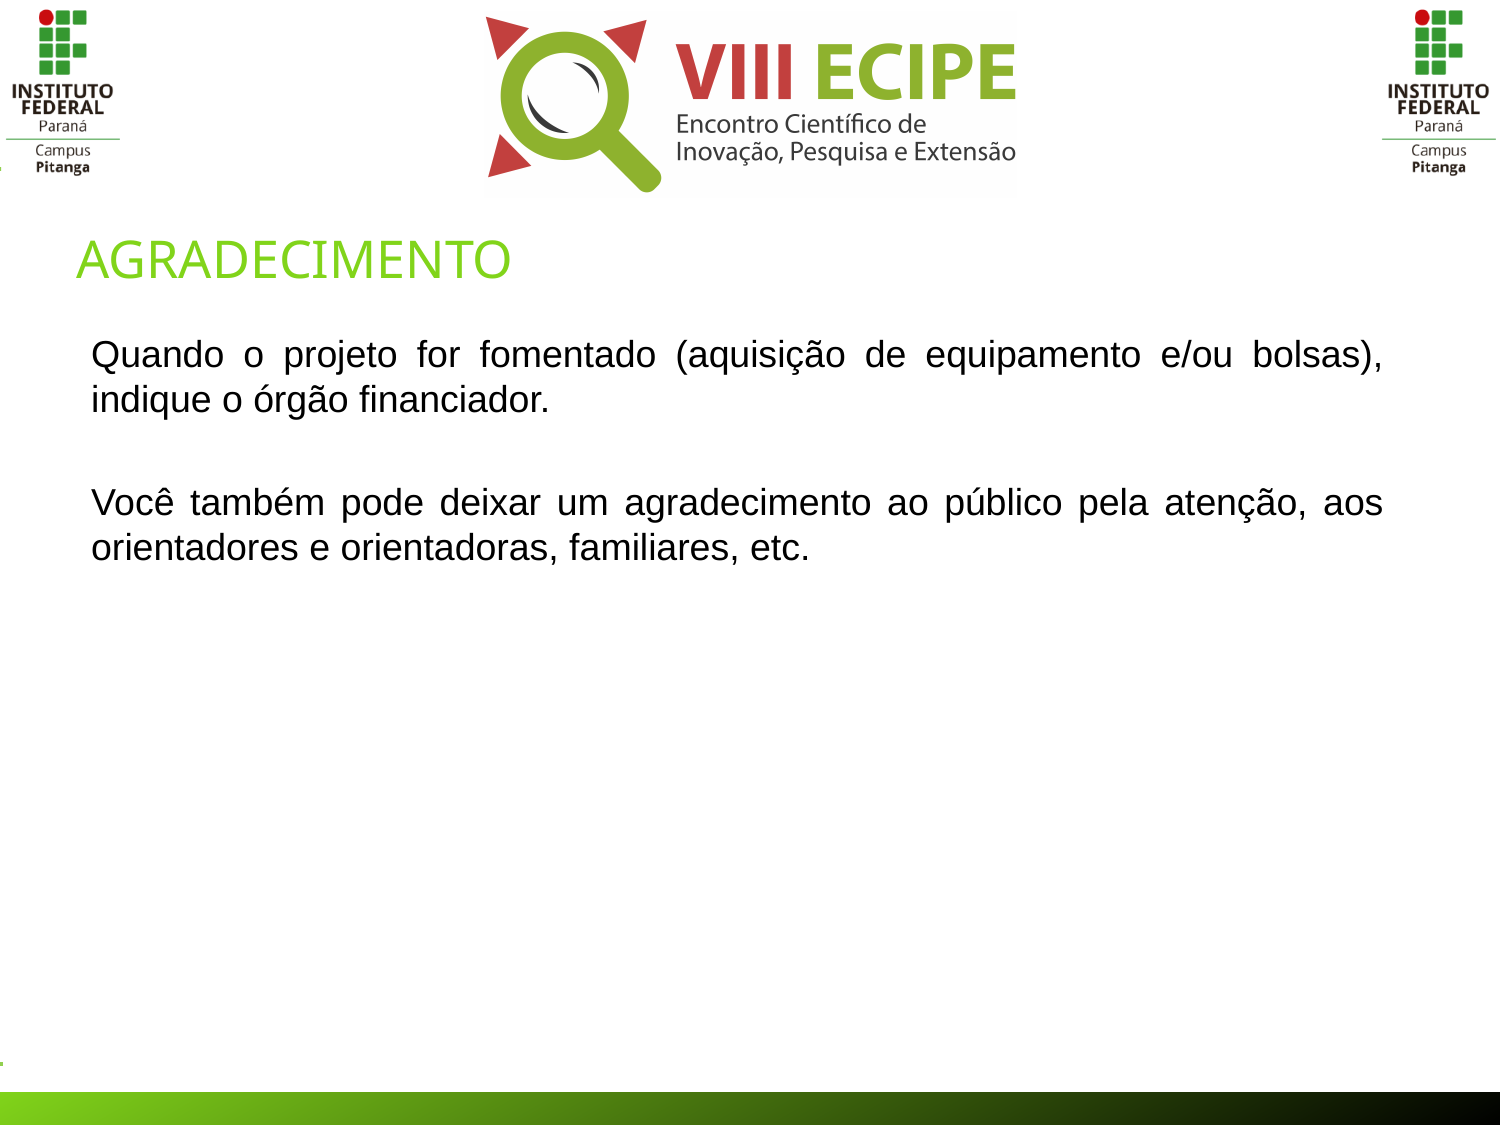

# AGRADECIMENTO
Quando o projeto for fomentado (aquisição de equipamento e/ou bolsas), indique o órgão financiador.
Você também pode deixar um agradecimento ao público pela atenção, aos orientadores e orientadoras, familiares, etc.